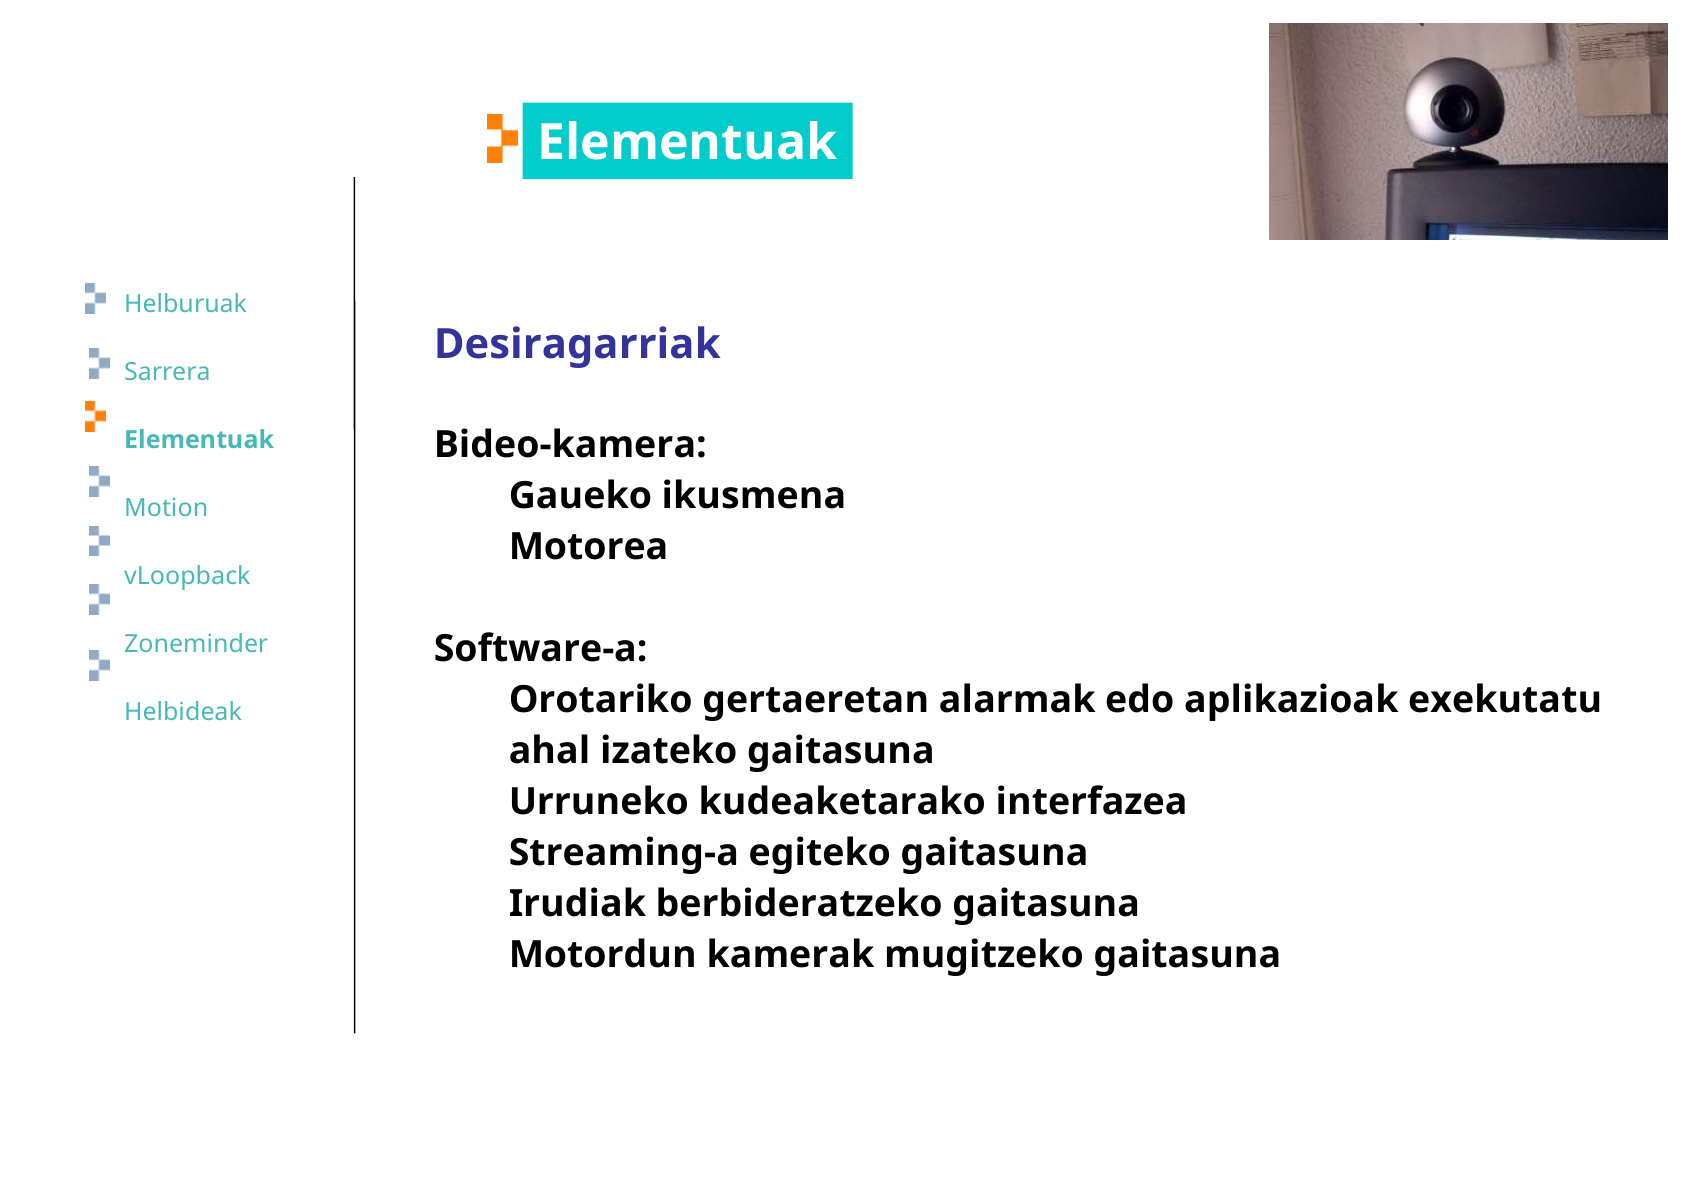

Elementuak
Helburuak
Sarrera
Elementuak
Motion
vLoopback
Zoneminder
Helbideak
Desiragarriak
Bideo-kamera:
Gaueko ikusmena
Motorea
Software-a:
Orotariko gertaeretan alarmak edo aplikazioak exekutatu ahal izateko gaitasuna
Urruneko kudeaketarako interfazea
Streaming-a egiteko gaitasuna
Irudiak berbideratzeko gaitasuna
Motordun kamerak mugitzeko gaitasuna